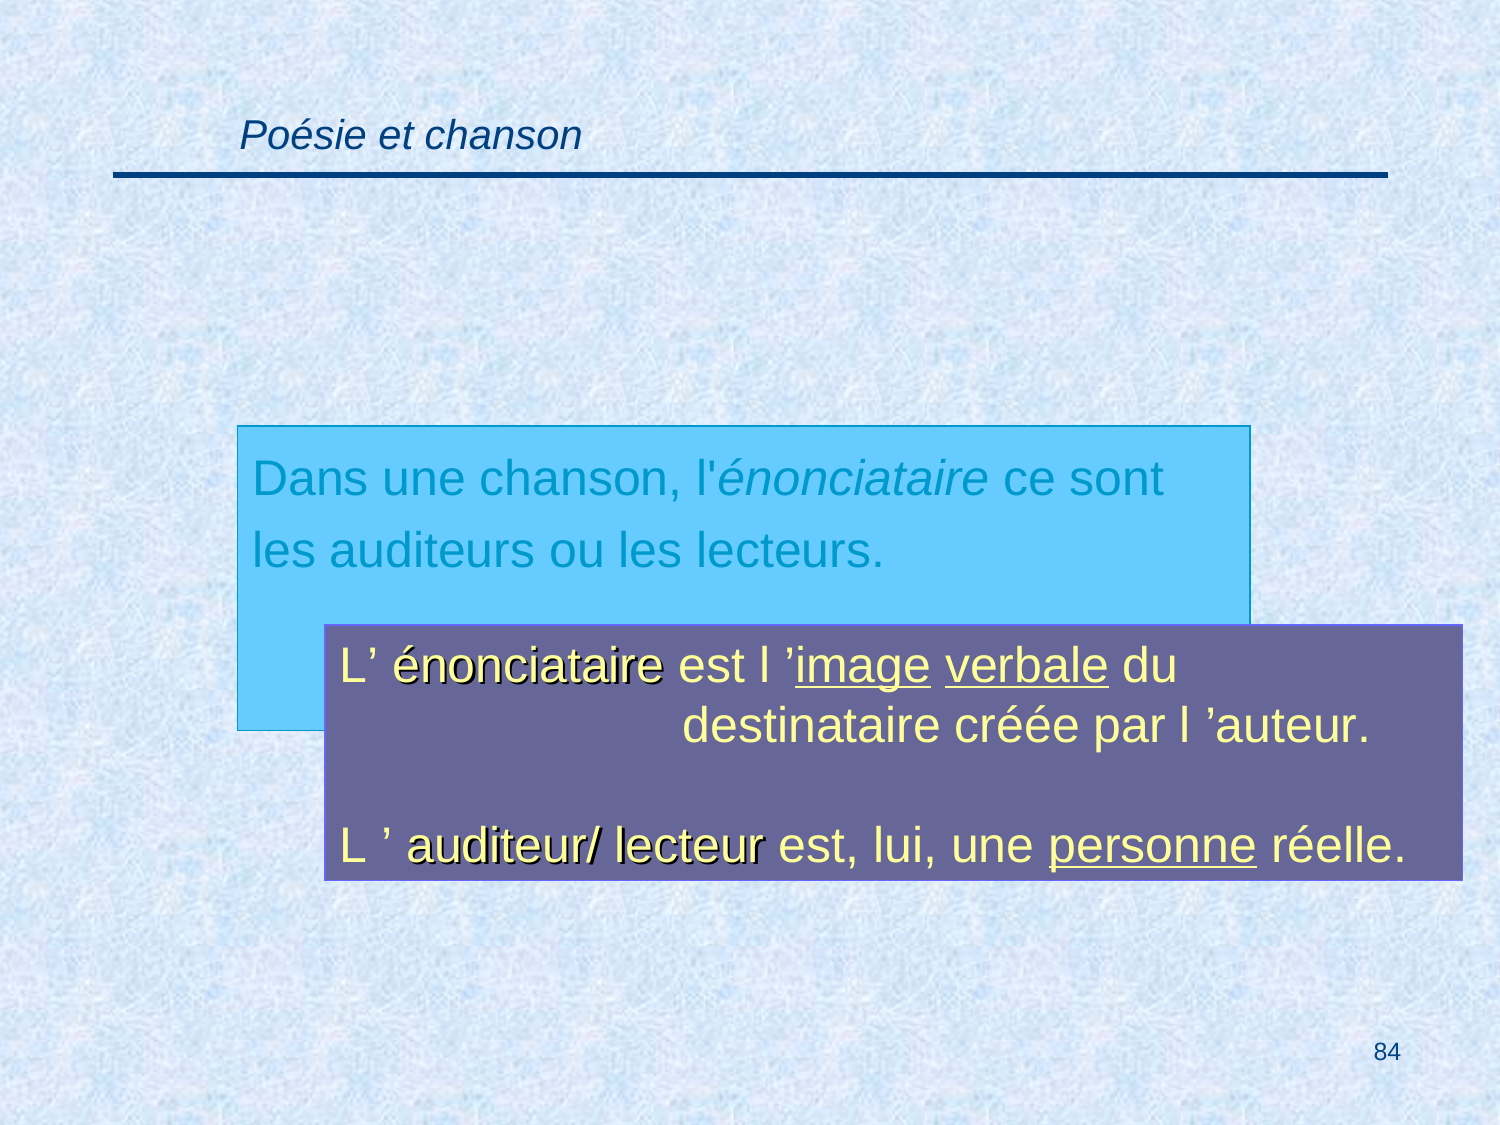

Poésie et chanson
Dans une chanson, l'énonciataire ce sont les auditeurs ou les lecteurs.
V / F ?
L’ énonciataire est l ’image verbale du destinataire créée par l ’auteur.
L ’ auditeur/ lecteur est, lui, une personne réelle.
84